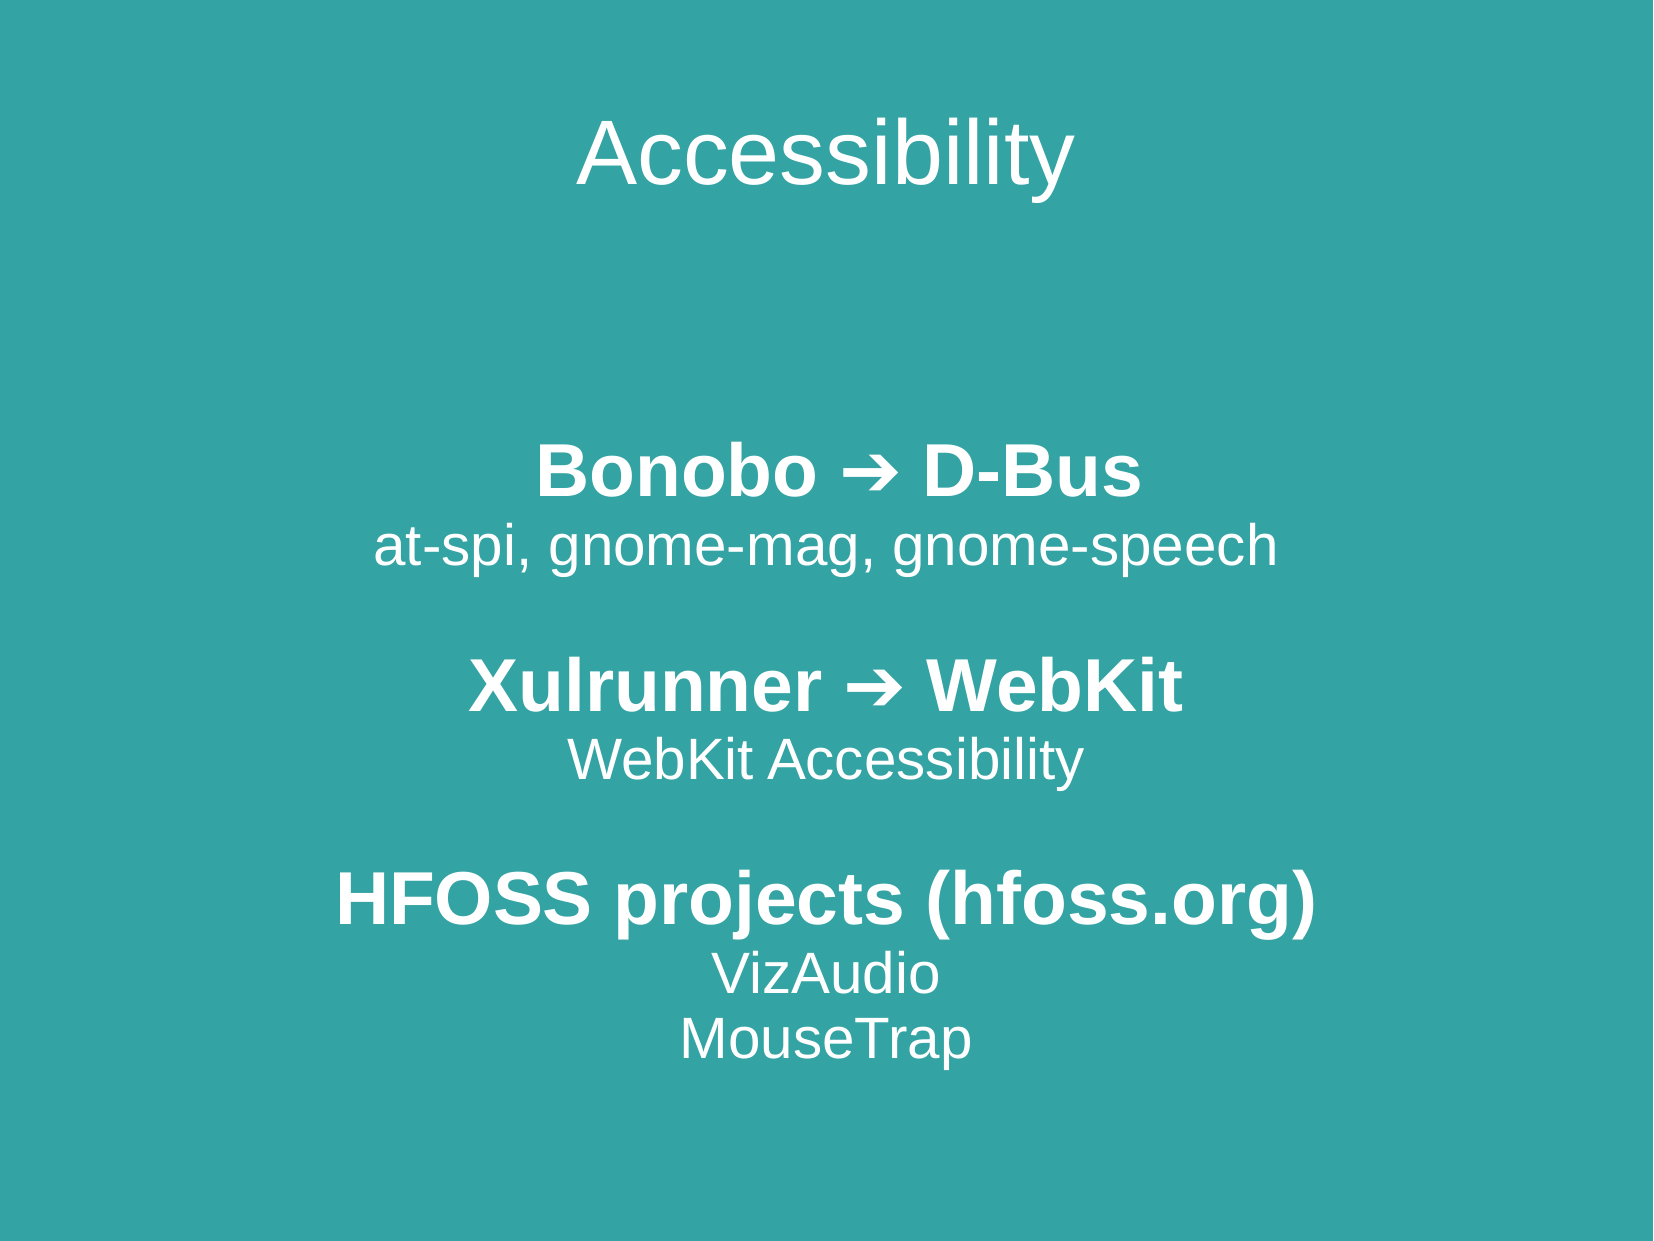

# Accessibility
Bonobo ➔ D-Bus
at-spi, gnome-mag, gnome-speech
Xulrunner ➔ WebKit
WebKit Accessibility
HFOSS projects (hfoss.org)
VizAudio
MouseTrap